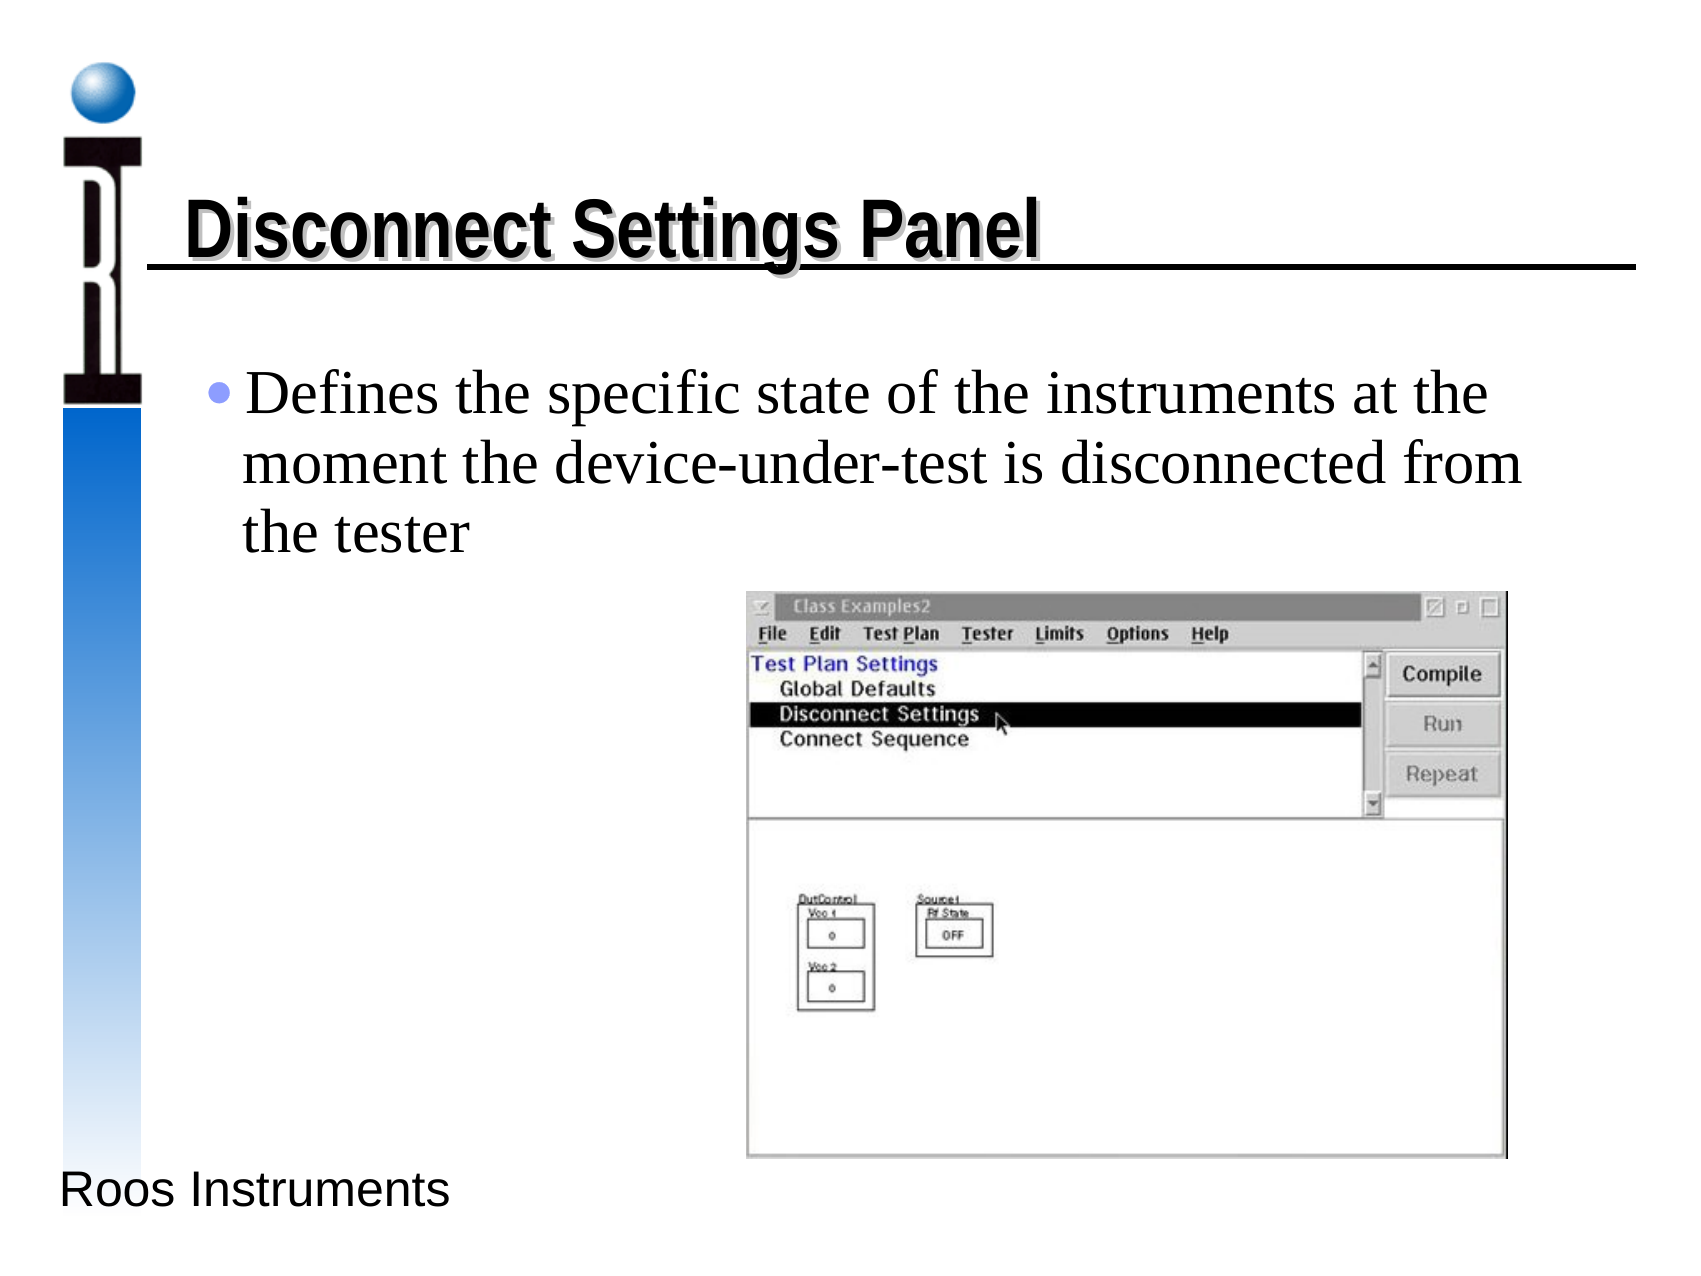

Disconnect Settings Panel
Defines the specific state of the instruments at the moment the device-under-test is disconnected from the tester